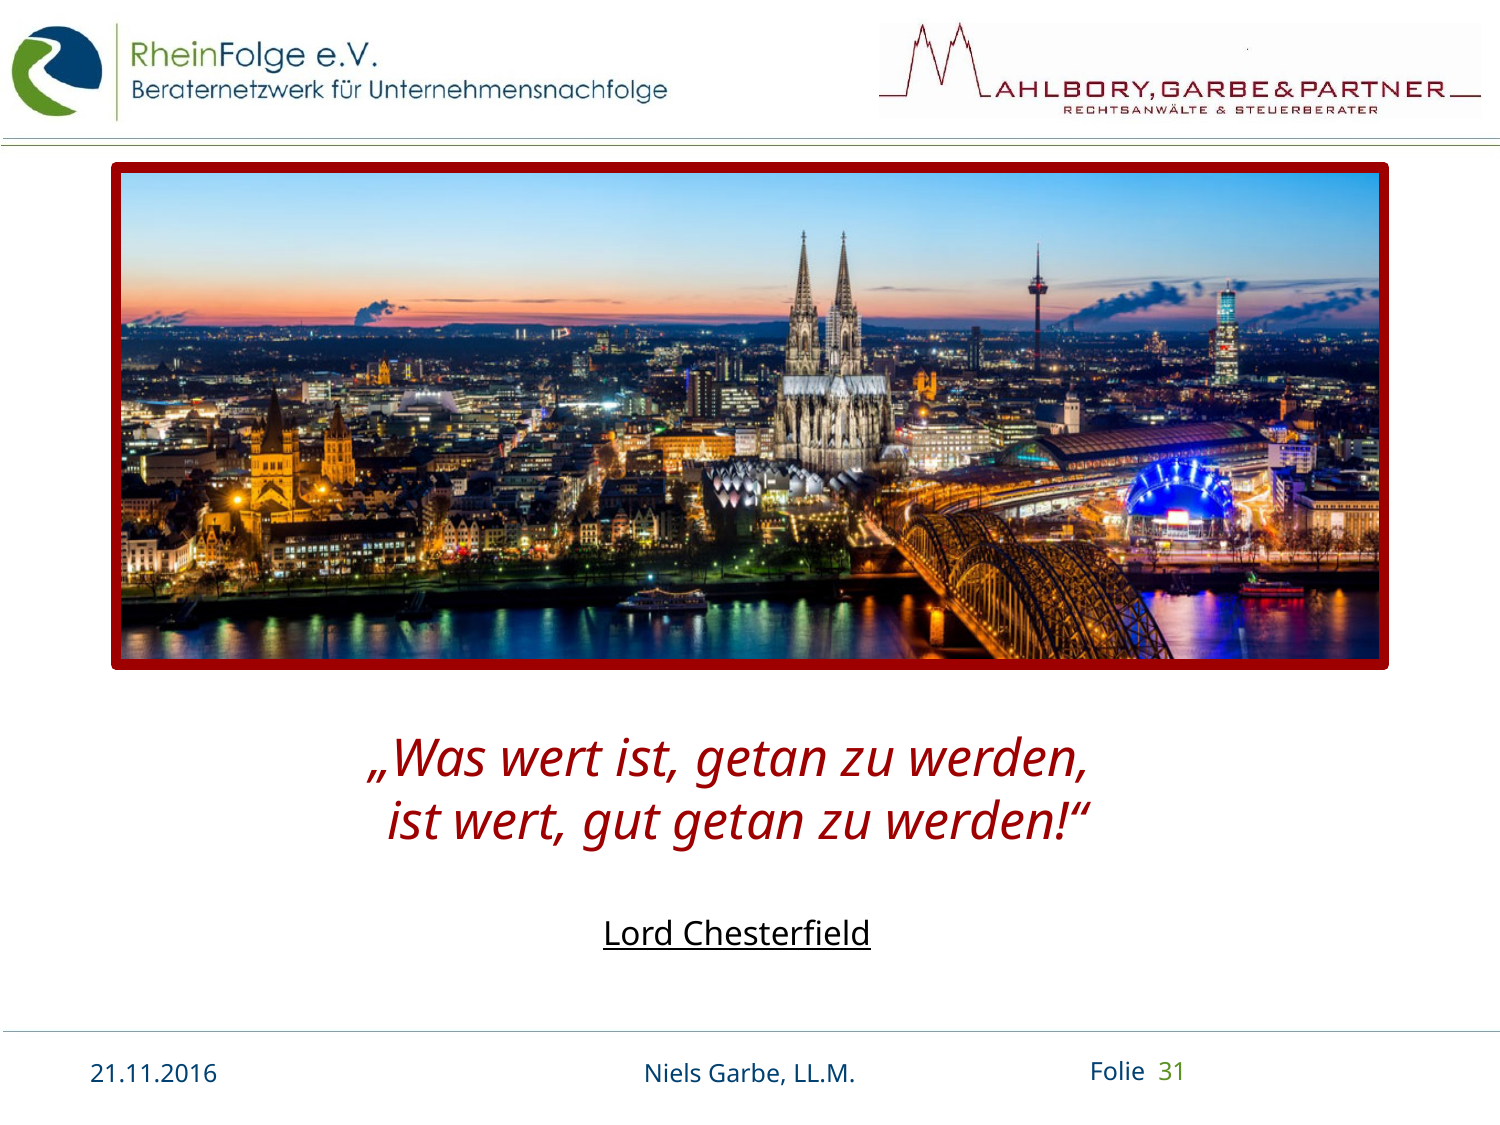

# „Was wert ist, getan zu werden,
ist wert, gut getan zu werden!“
Lord Chesterfield
21.11.2016
Niels Garbe, LL.M.
Folie